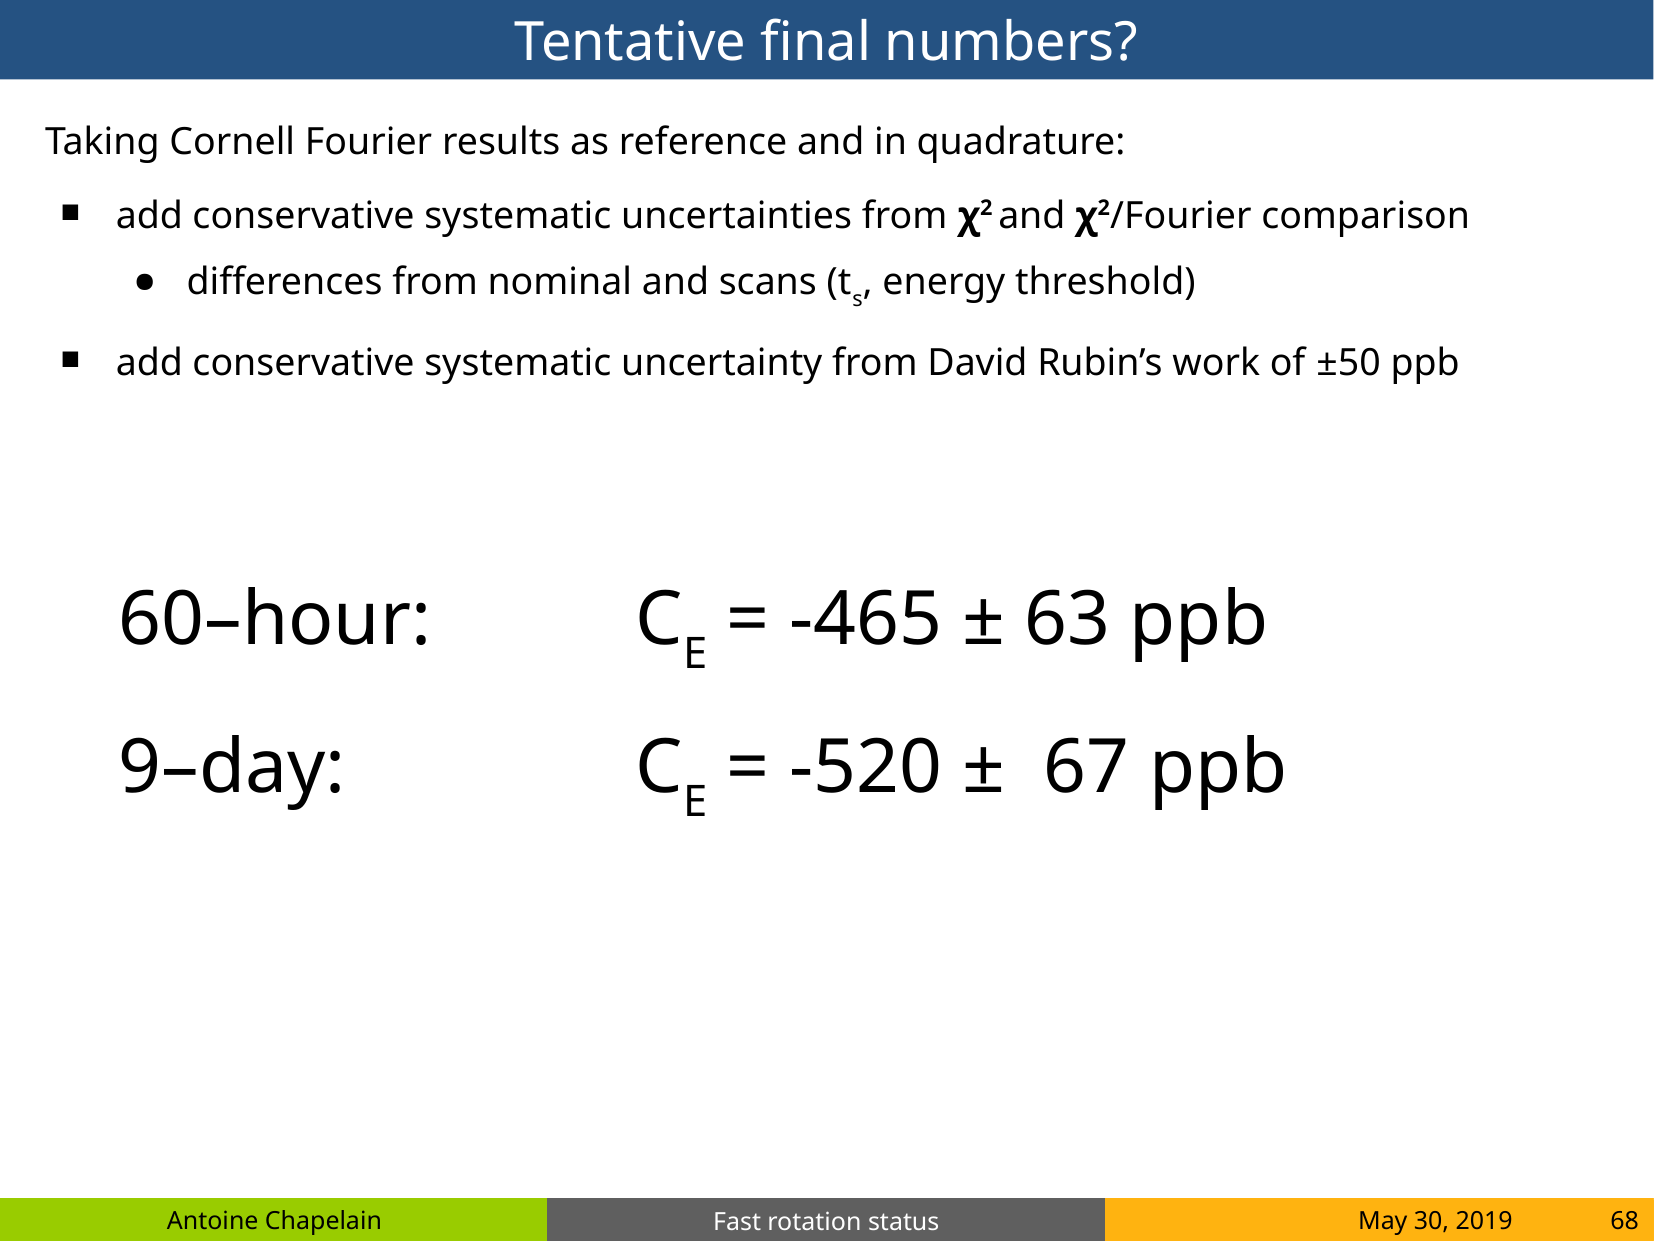

# Tentative final numbers?
Taking Cornell Fourier results as reference and in quadrature:
add conservative systematic uncertainties from χ2 and χ2/Fourier comparison
differences from nominal and scans (ts, energy threshold)
add conservative systematic uncertainty from David Rubin’s work of ±50 ppb
 	60–hour:			CE = -465 ± 63 ppb
 	9–day:				CE = -520 ± 67 ppb